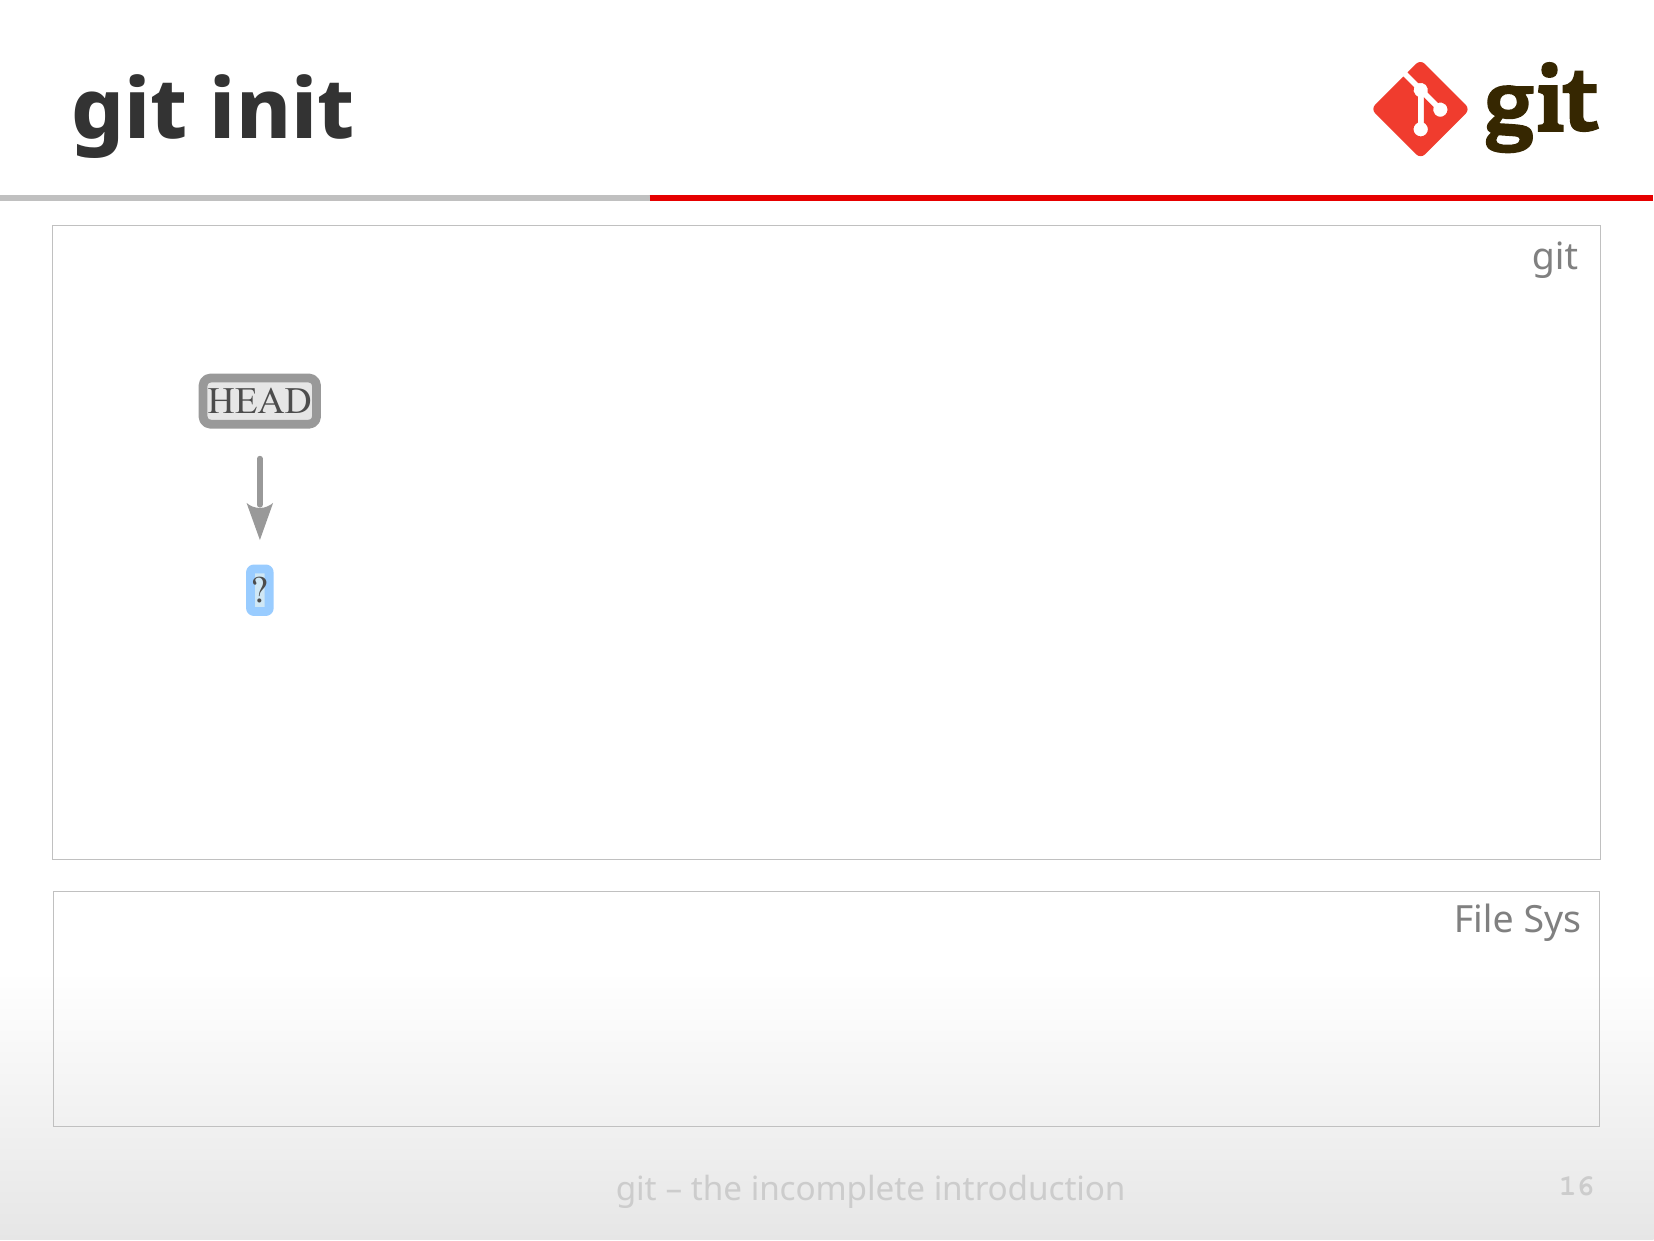

# git init
git
File Sys
HEAD
?
16